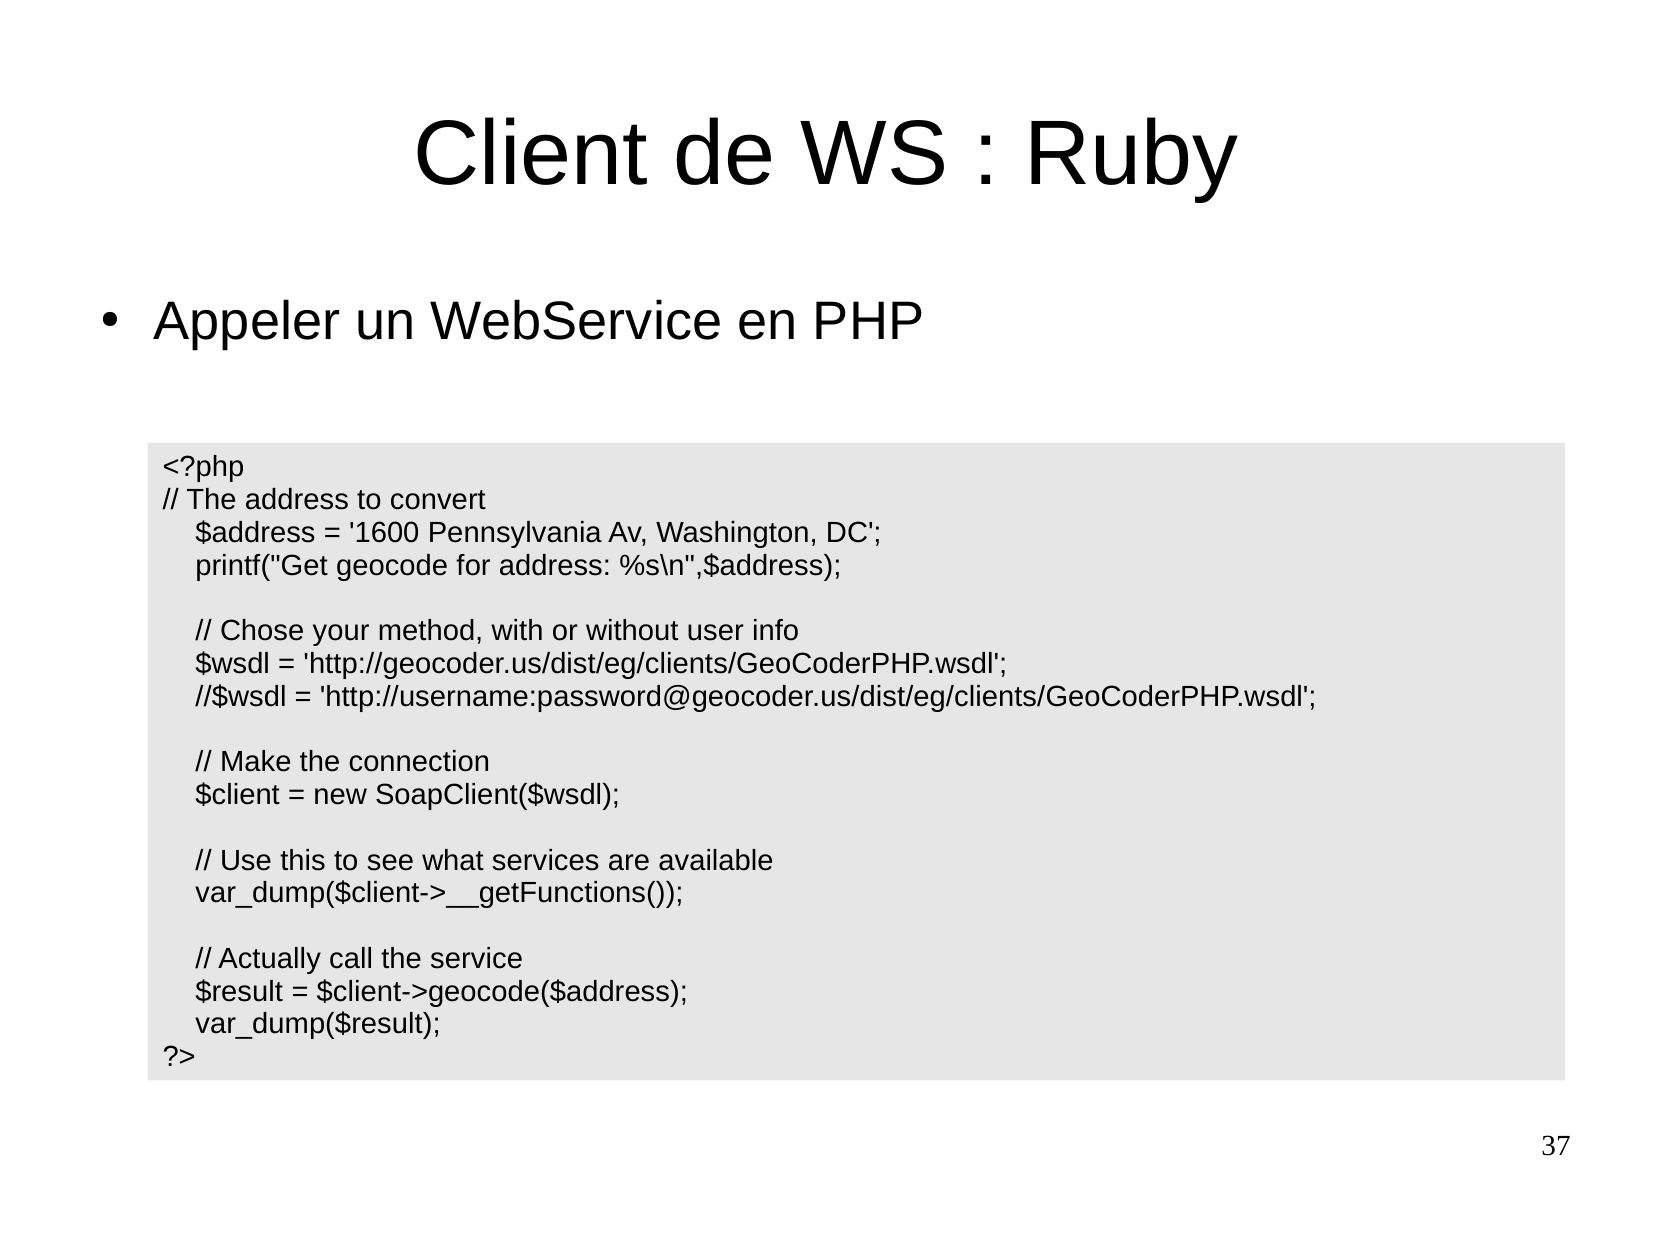

# Client de WS : Ruby
Appeler un WebService en PHP
<?php
// The address to convert
 $address = '1600 Pennsylvania Av, Washington, DC';
 printf("Get geocode for address: %s\n",$address);
 // Chose your method, with or without user info
 $wsdl = 'http://geocoder.us/dist/eg/clients/GeoCoderPHP.wsdl';
 //$wsdl = 'http://username:password@geocoder.us/dist/eg/clients/GeoCoderPHP.wsdl';
 // Make the connection
 $client = new SoapClient($wsdl);
 // Use this to see what services are available
 var_dump($client->__getFunctions());
 // Actually call the service
 $result = $client->geocode($address);
 var_dump($result);
?>
37